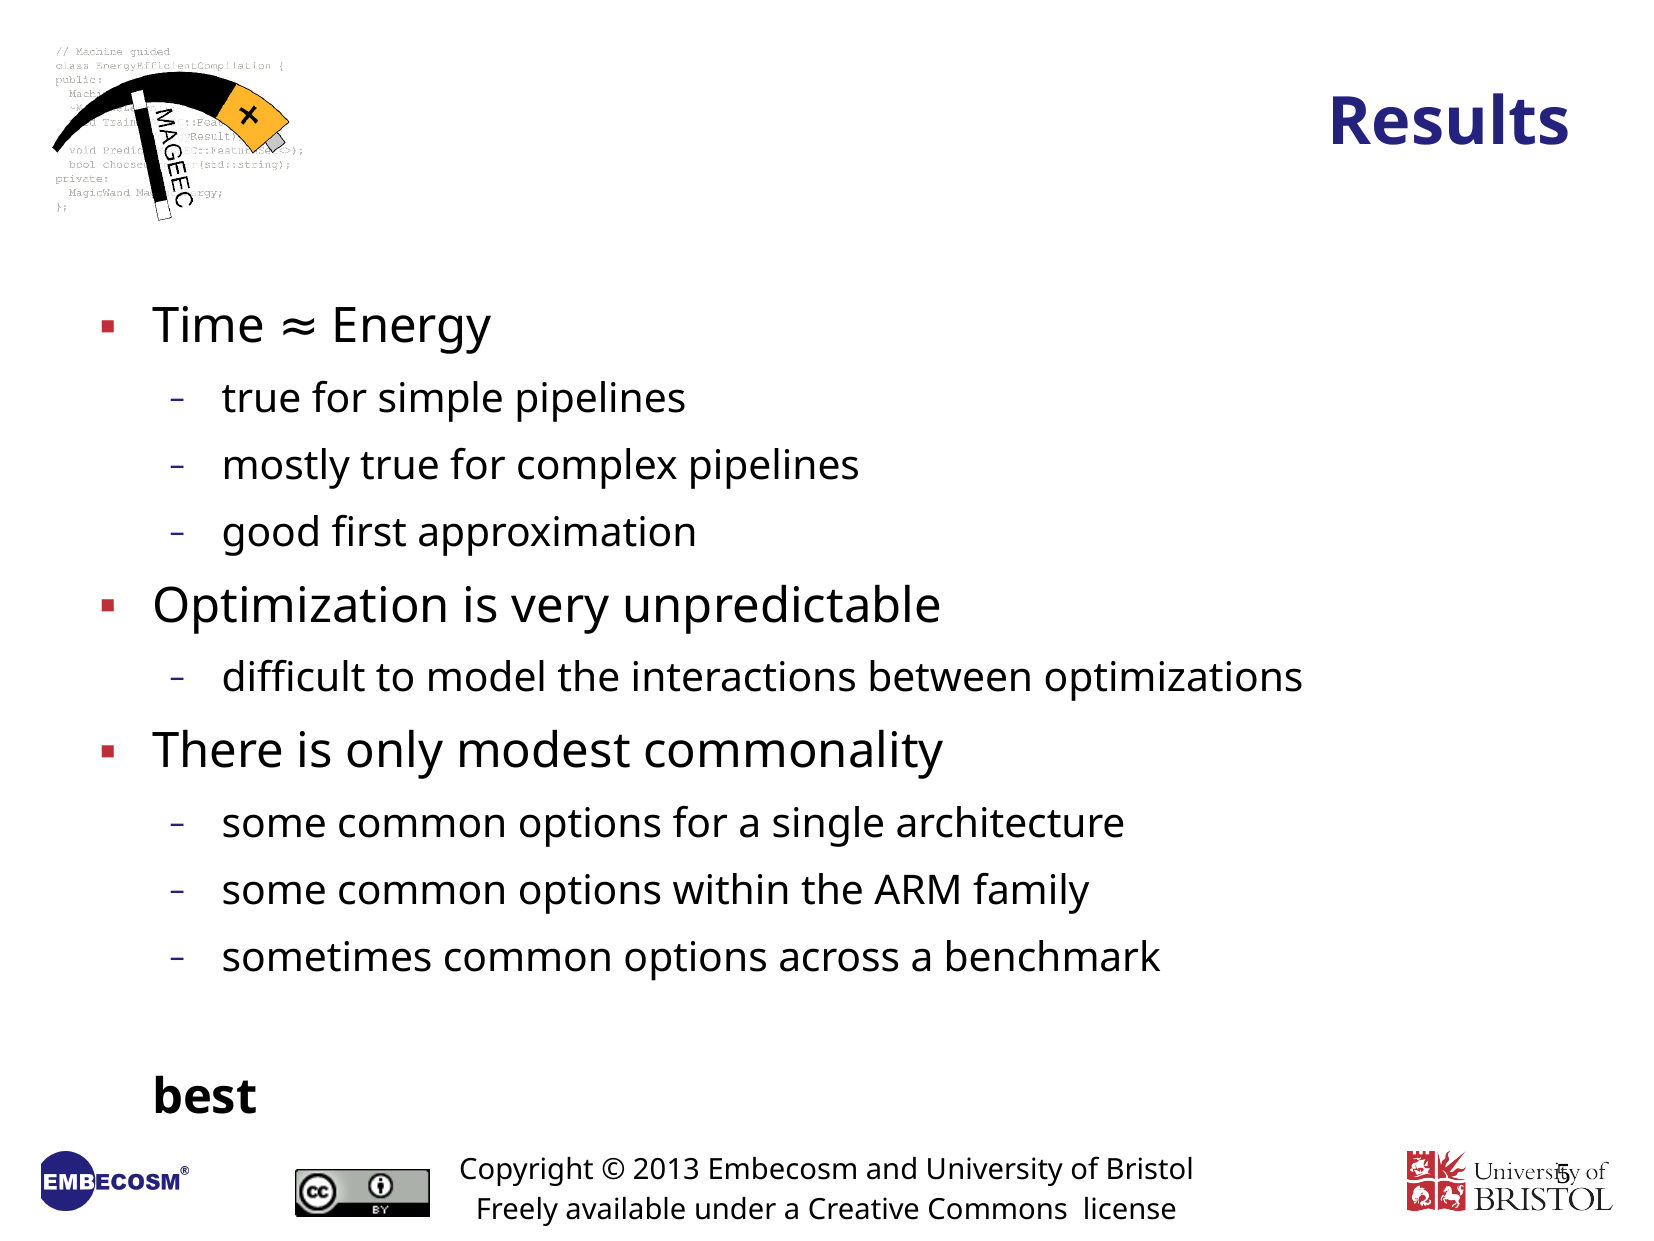

# Results
Time ≈ Energy
true for simple pipelines
mostly true for complex pipelines
good first approximation
Optimization is very unpredictable
difficult to model the interactions between optimizations
There is only modest commonality
some common options for a single architecture
some common options within the ARM family
sometimes common options across a benchmark
Summary: You can't predict which optimizations are best
5